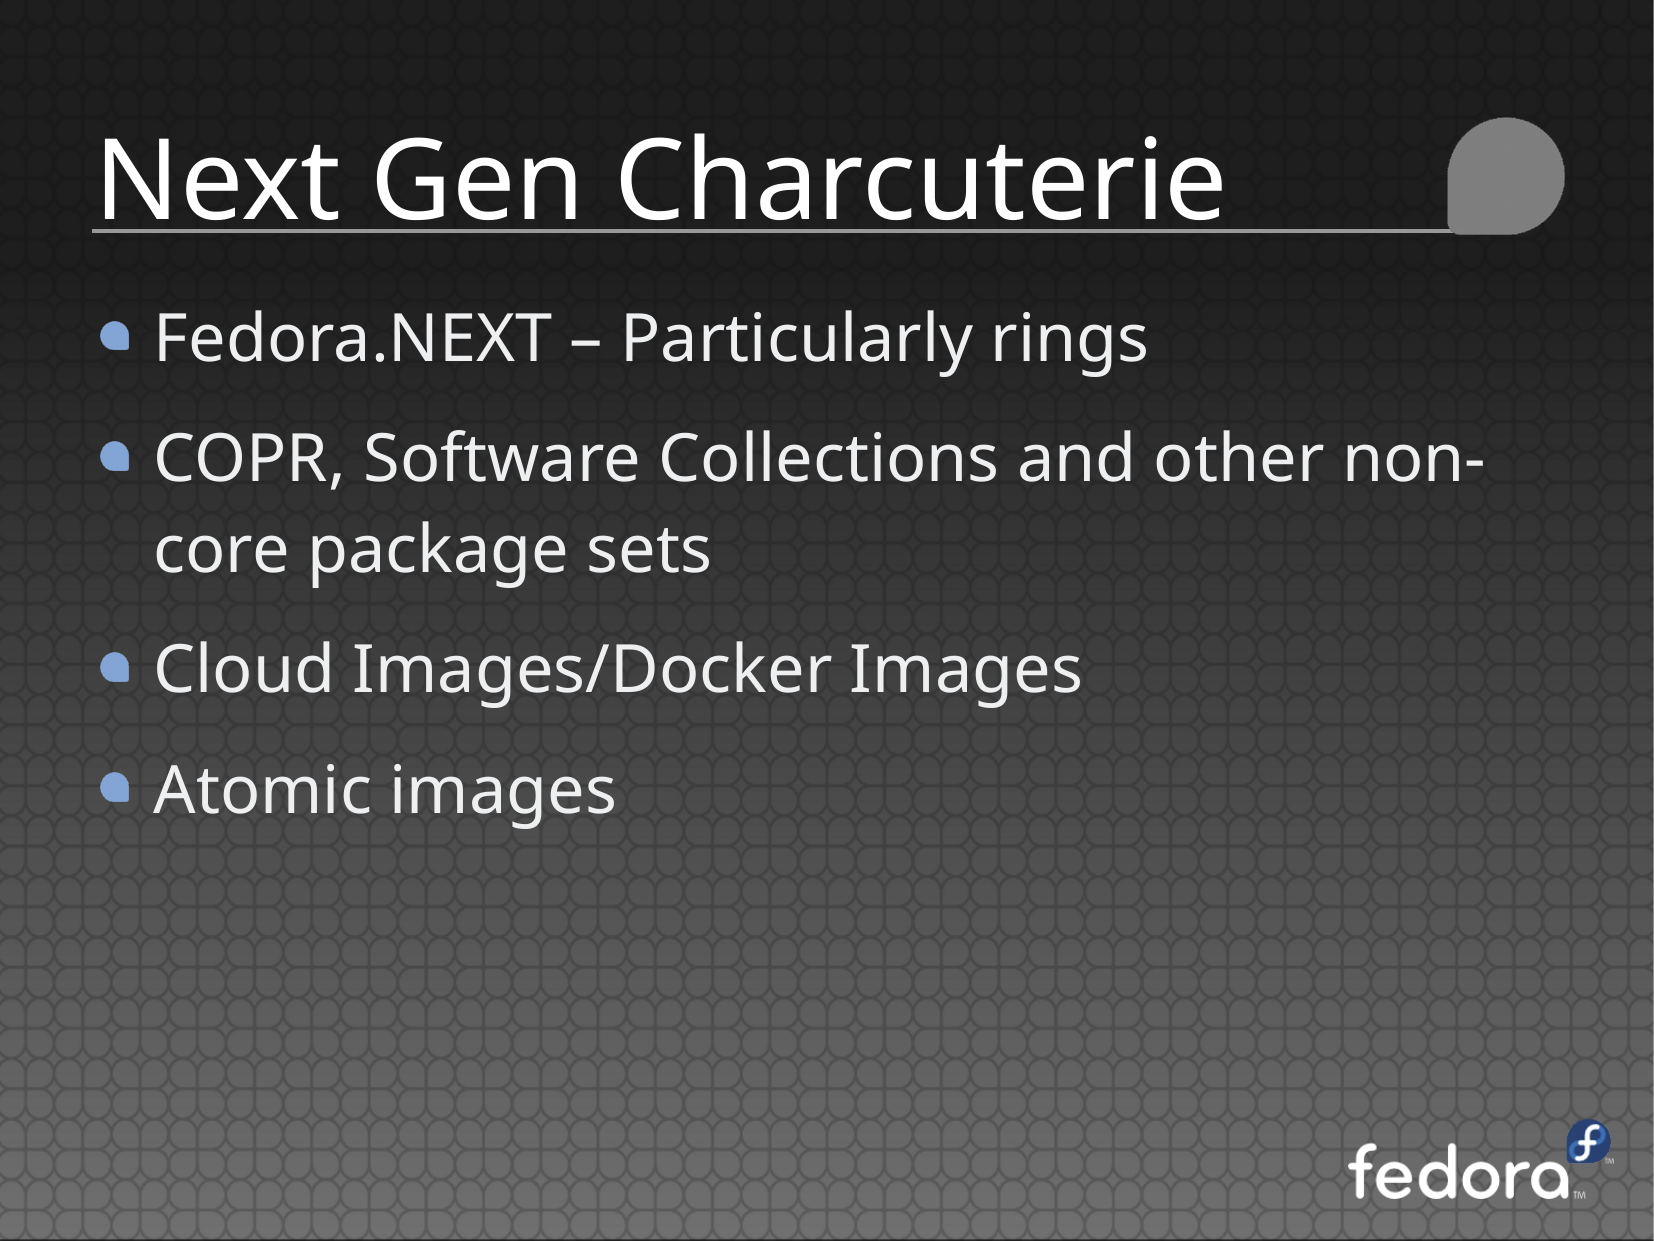

Next Gen Charcuterie
# Fedora.NEXT – Particularly rings
COPR, Software Collections and other non-core package sets
Cloud Images/Docker Images
Atomic images